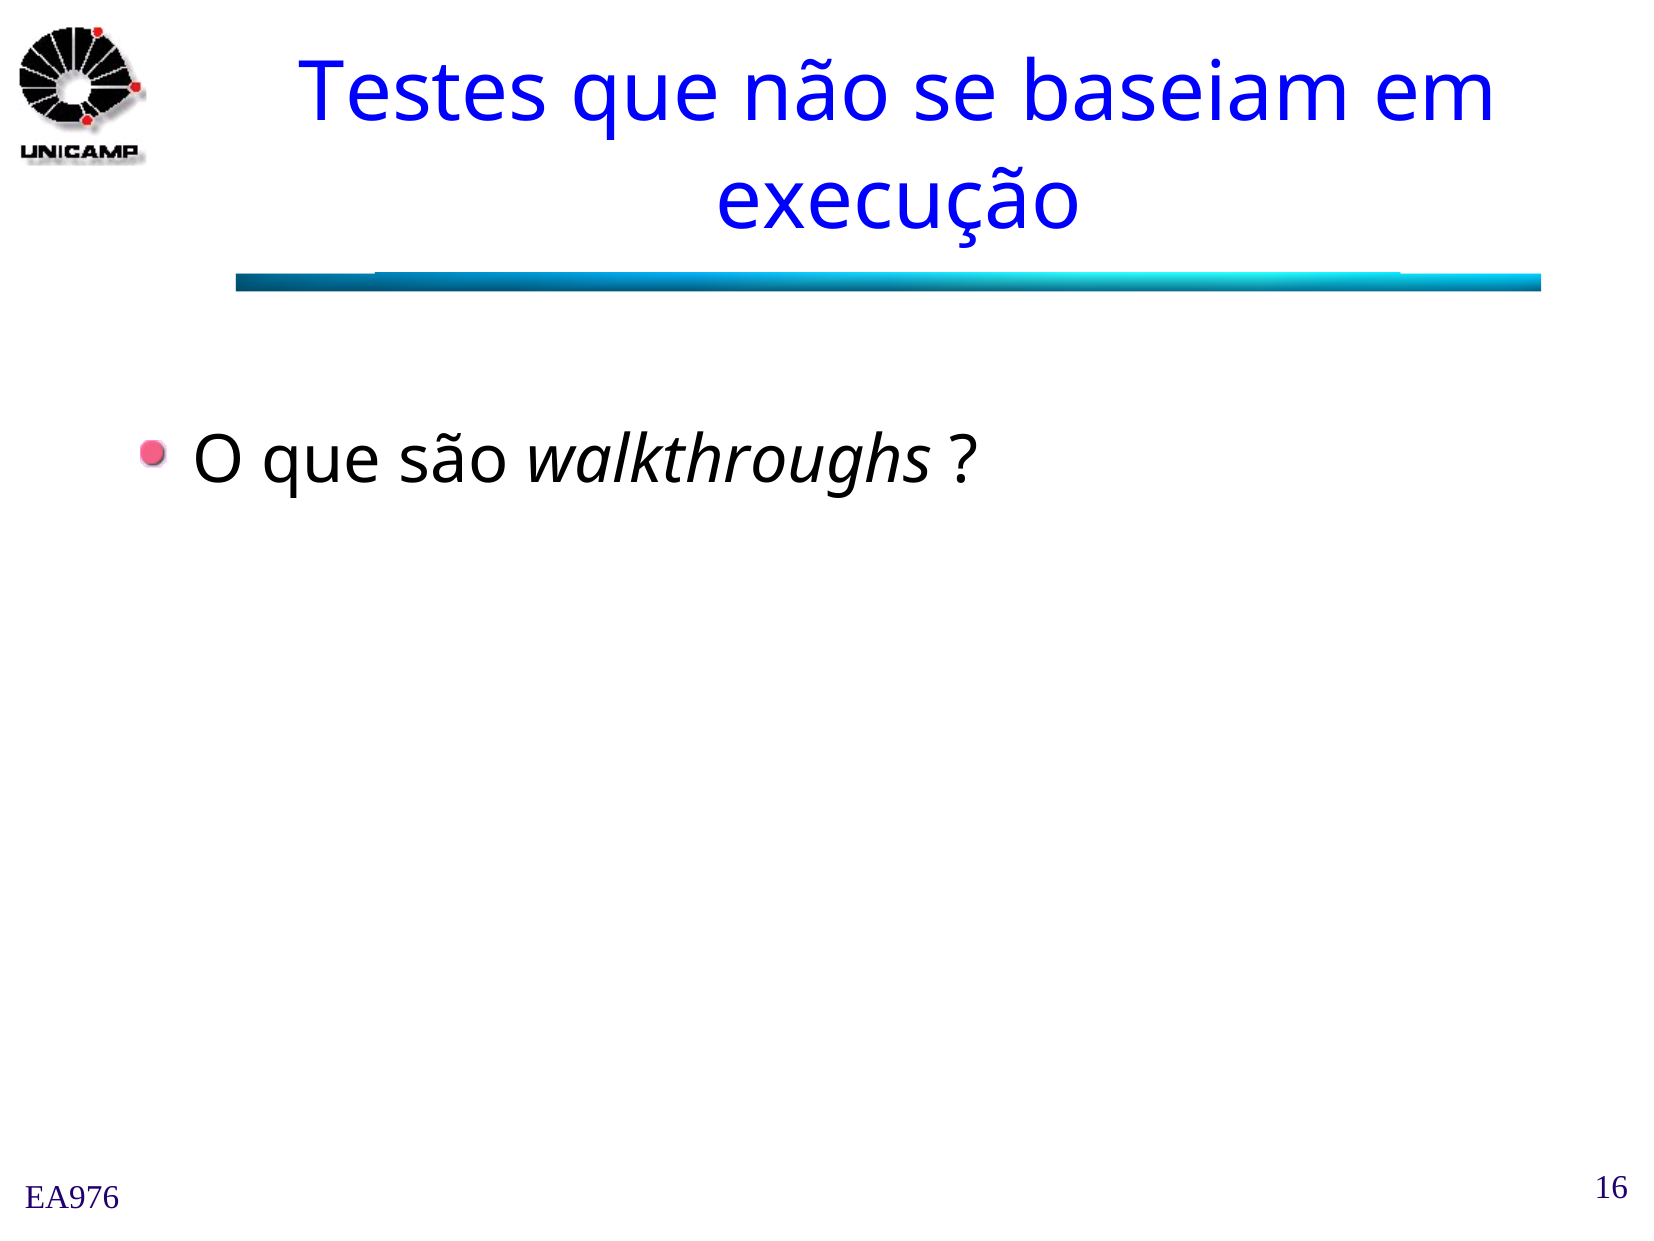

# Testes que não se baseiam em execução
O que são walkthroughs ?
16